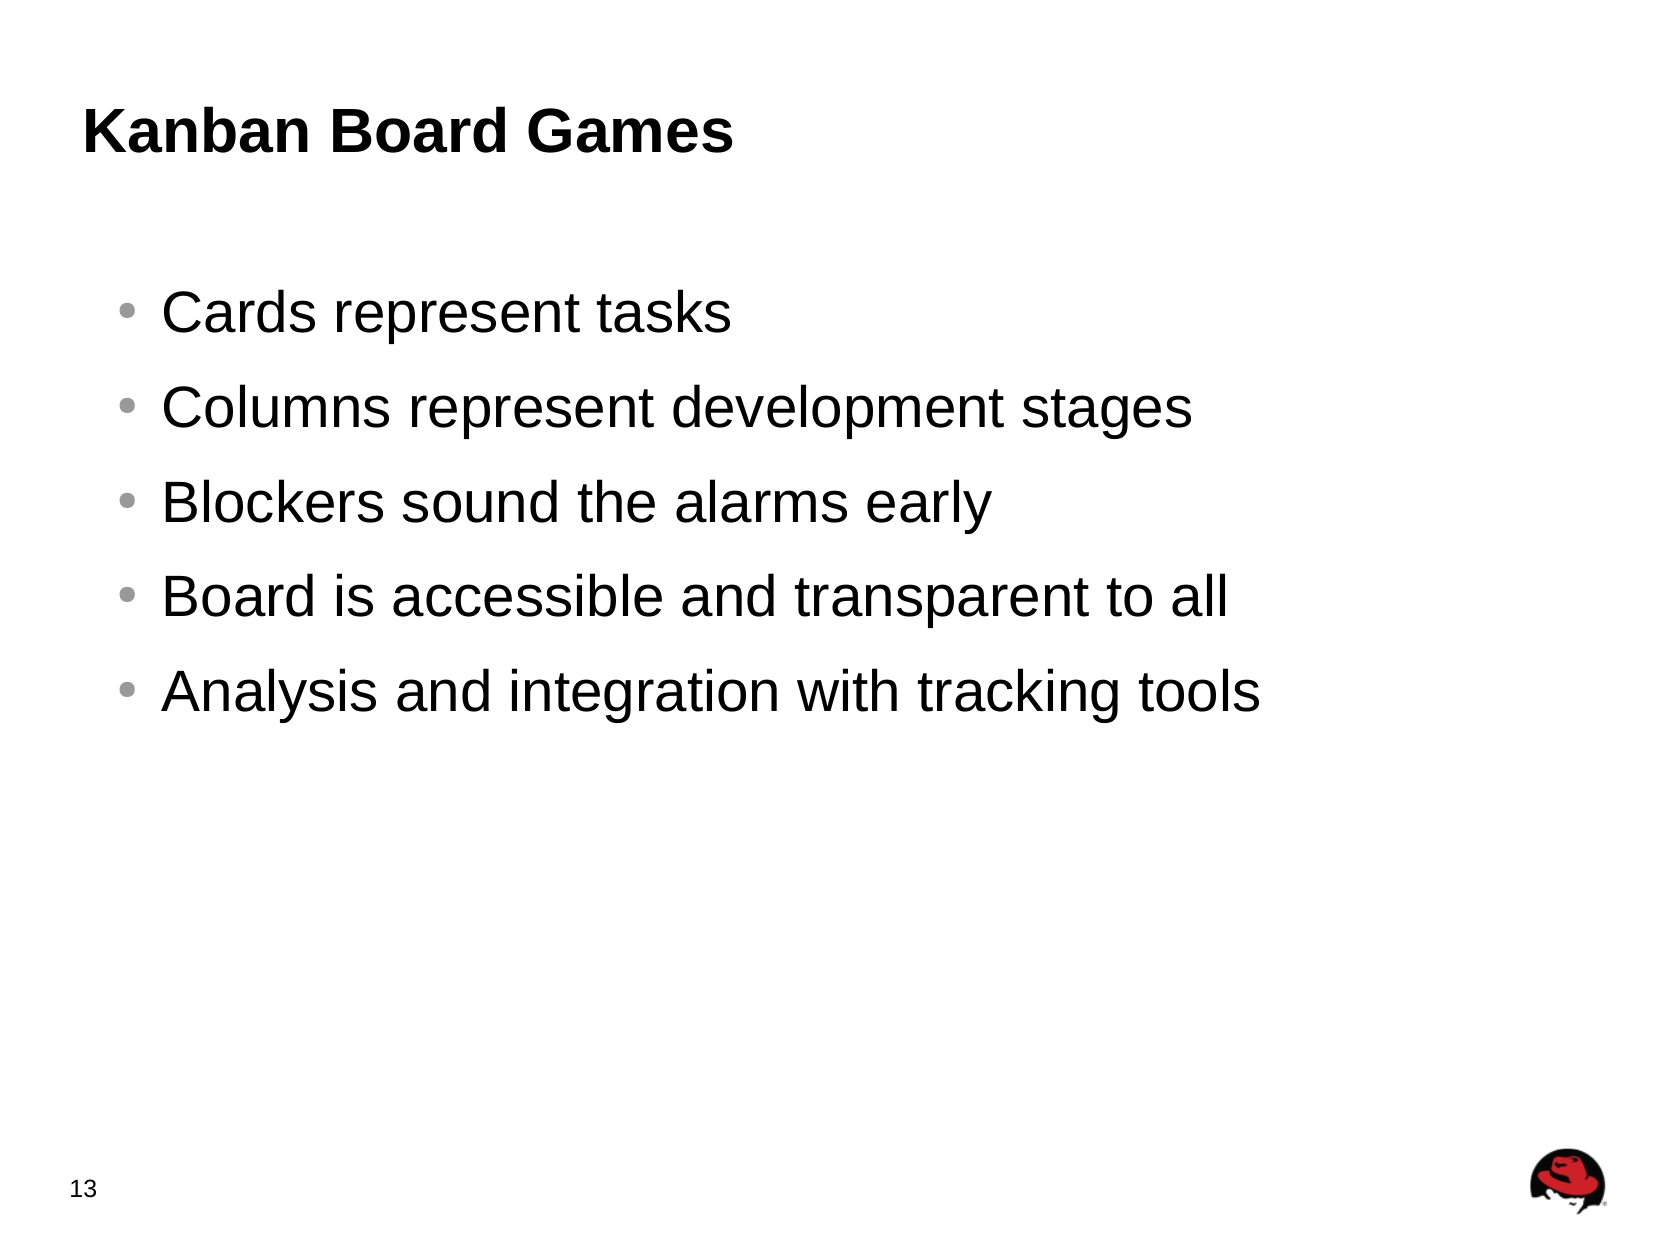

# Kanban Board Games
Cards represent tasks
Columns represent development stages
Blockers sound the alarms early
Board is accessible and transparent to all
Analysis and integration with tracking tools